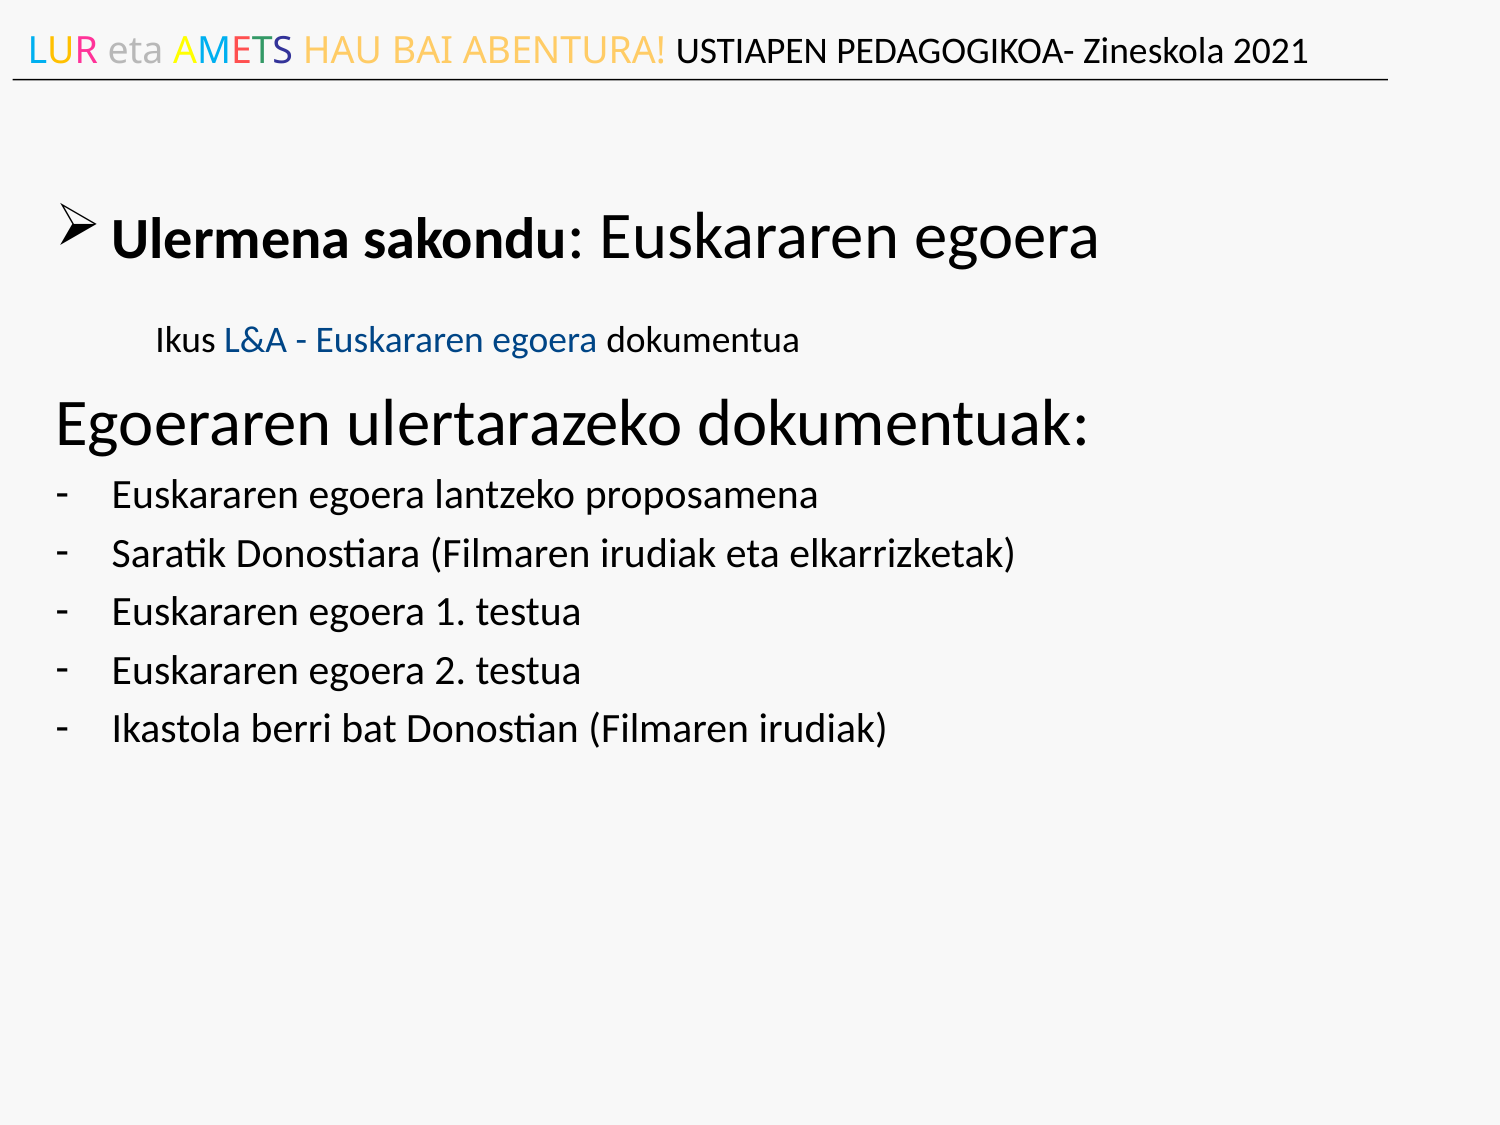

LUR eta AMETS HAU BAI ABENTURA! USTIAPEN PEDAGOGIKOA- Zineskola 2021
# Ulermena sakondu: Euskararen egoera
 Ikus L&A - Euskararen egoera dokumentua
Egoeraren ulertarazeko dokumentuak:
Euskararen egoera lantzeko proposamena
Saratik Donostiara (Filmaren irudiak eta elkarrizketak)
Euskararen egoera 1. testua
Euskararen egoera 2. testua
Ikastola berri bat Donostian (Filmaren irudiak)